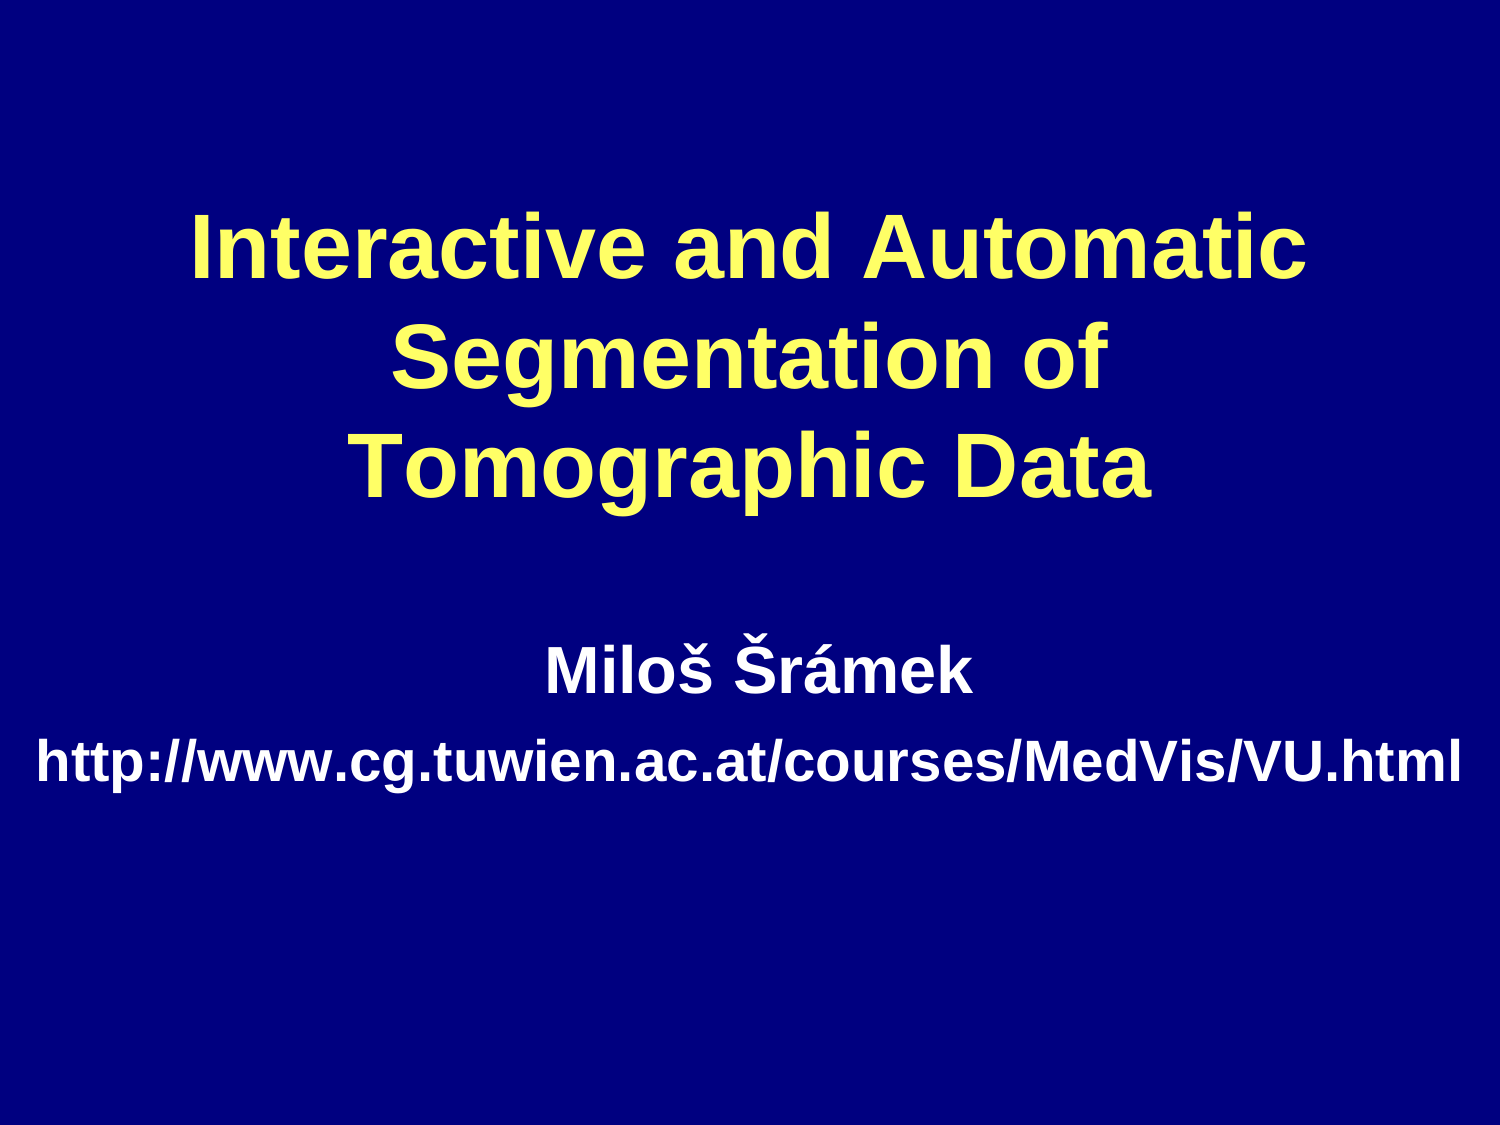

# Interactive and Automatic Segmentation of Tomographic Data
 Miloš Šrámek
http://www.cg.tuwien.ac.at/courses/MedVis/VU.html